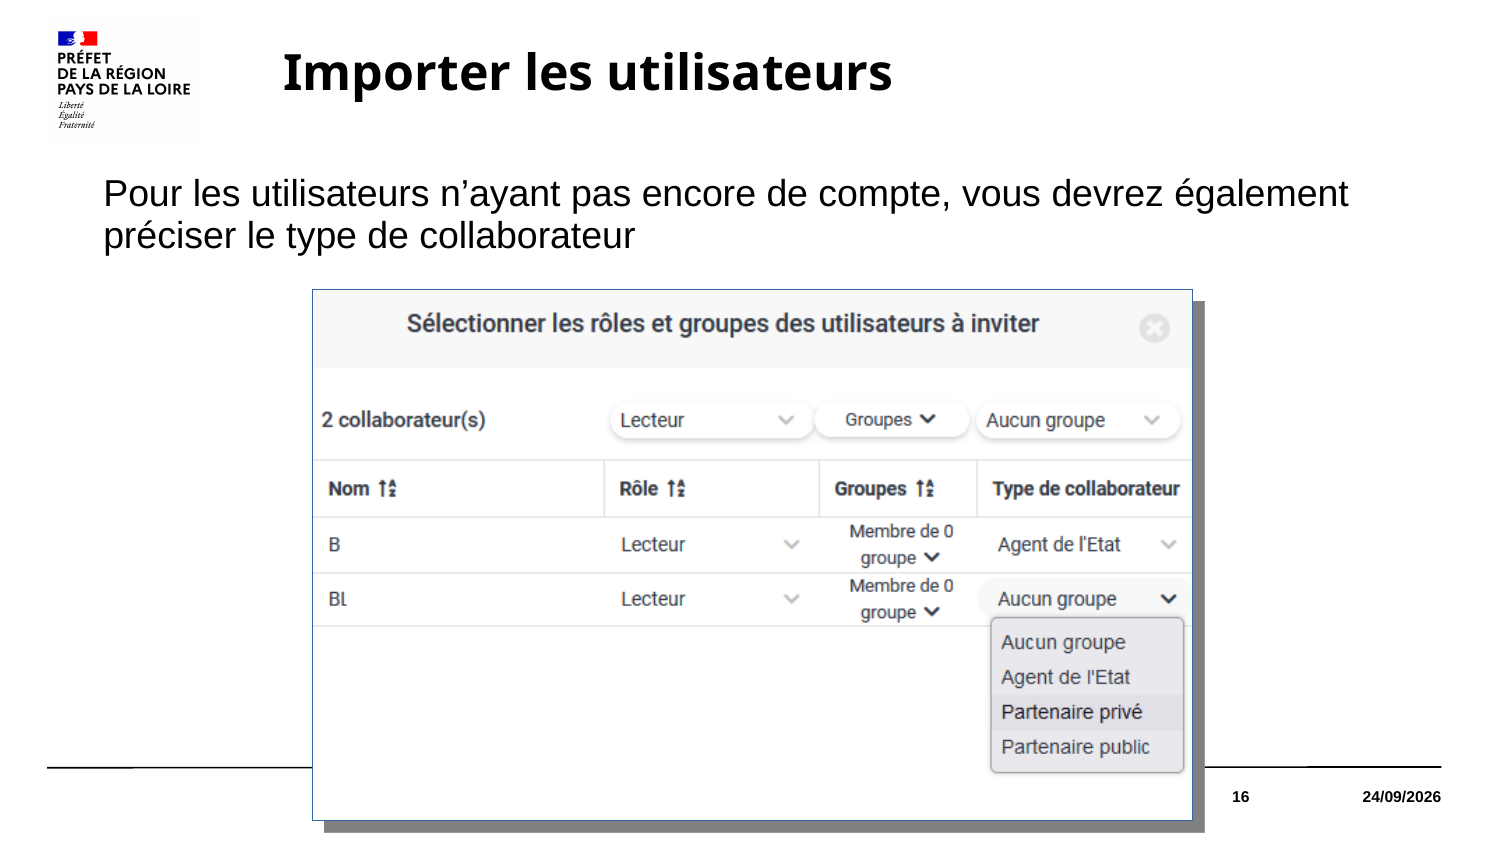

# Importer les utilisateurs
Pour les utilisateurs n’ayant pas encore de compte, vous devrez également préciser le type de collaborateur